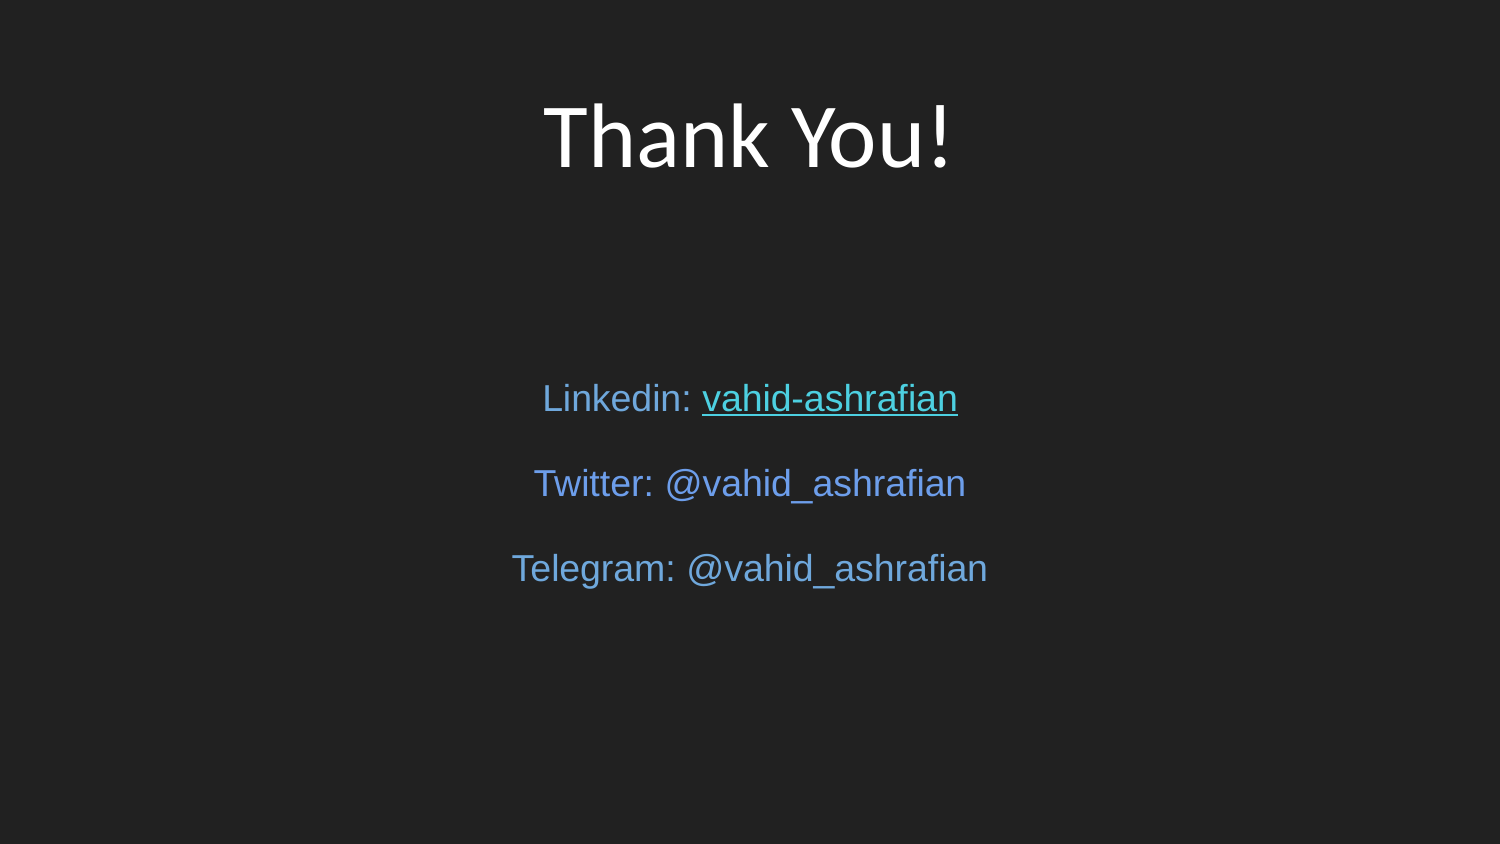

# Thank You!
Linkedin: vahid-ashrafian
Twitter: @vahid_ashrafian
Telegram: @vahid_ashrafian